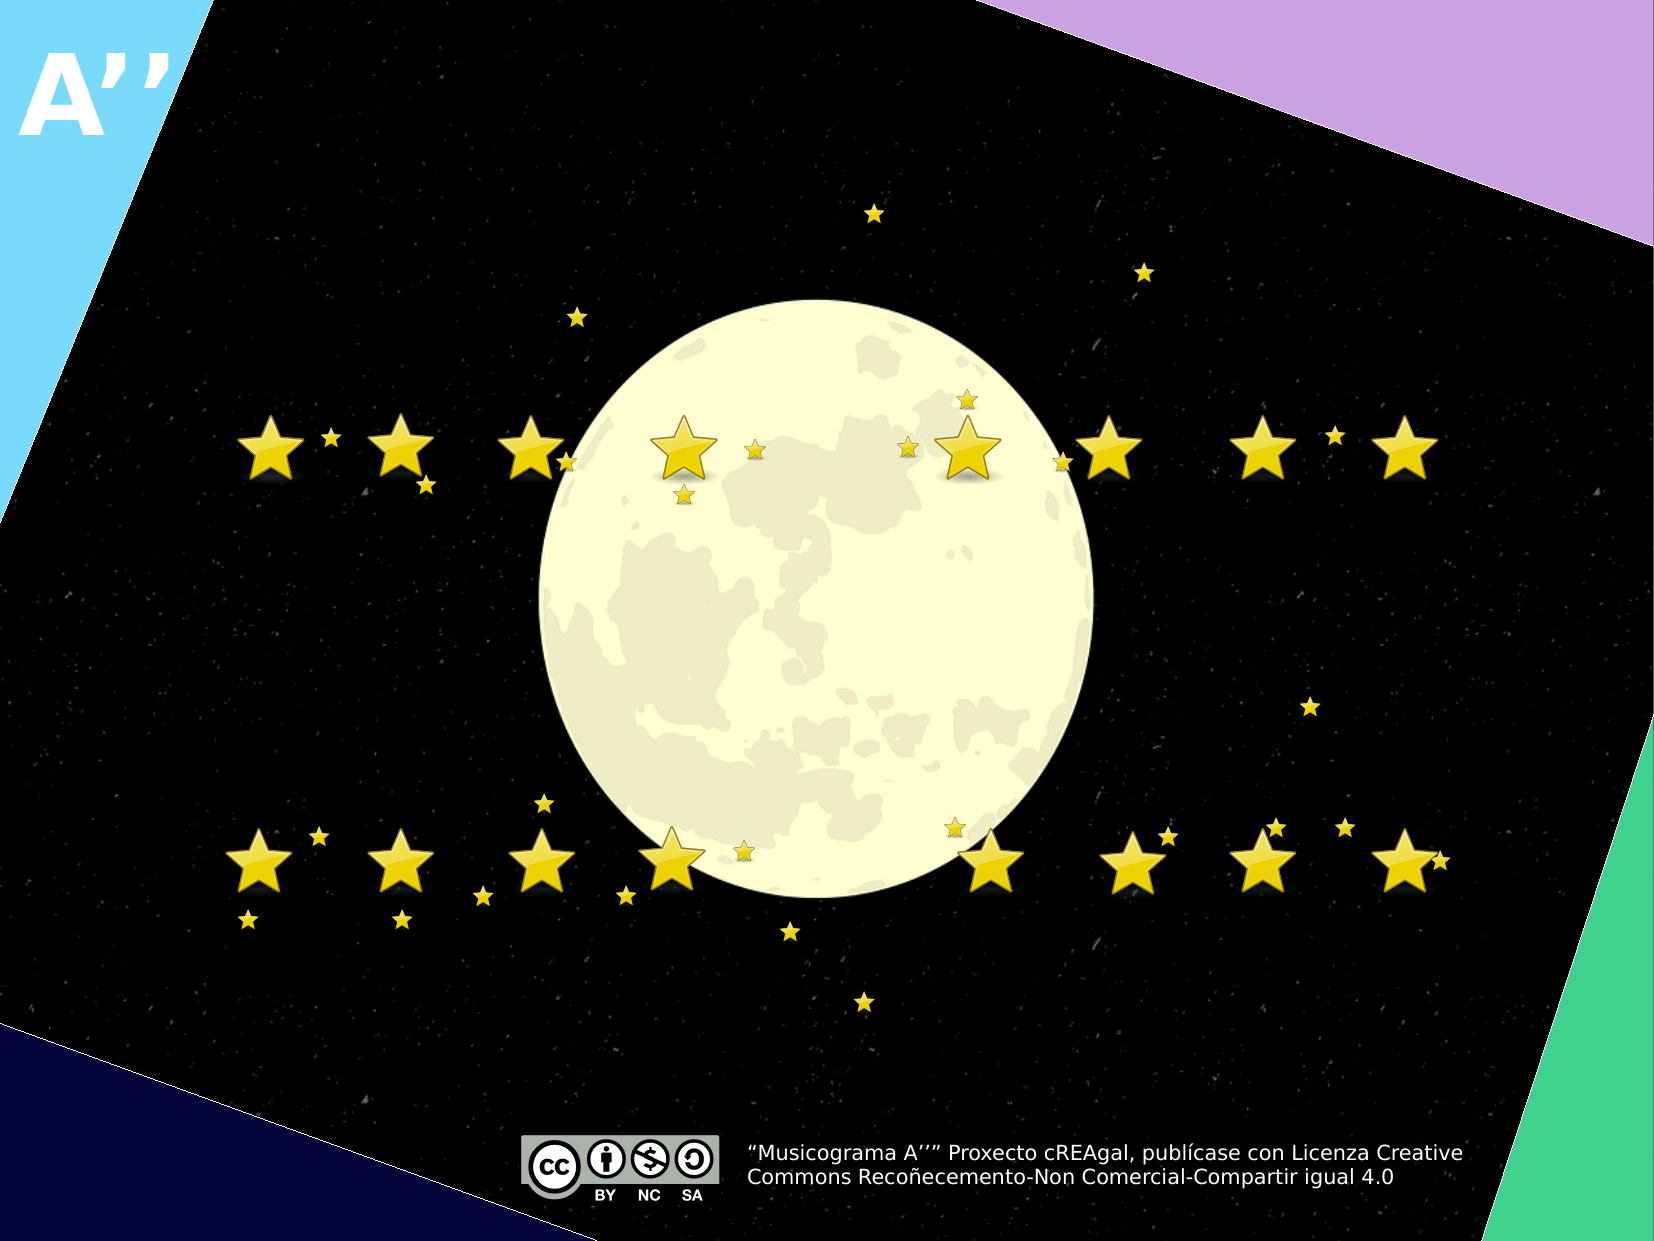

A’’
“Musicograma A’’” Proxecto cREAgal, publícase con Licenza Creative Commons Recoñecemento-Non Comercial-Compartir igual 4.0